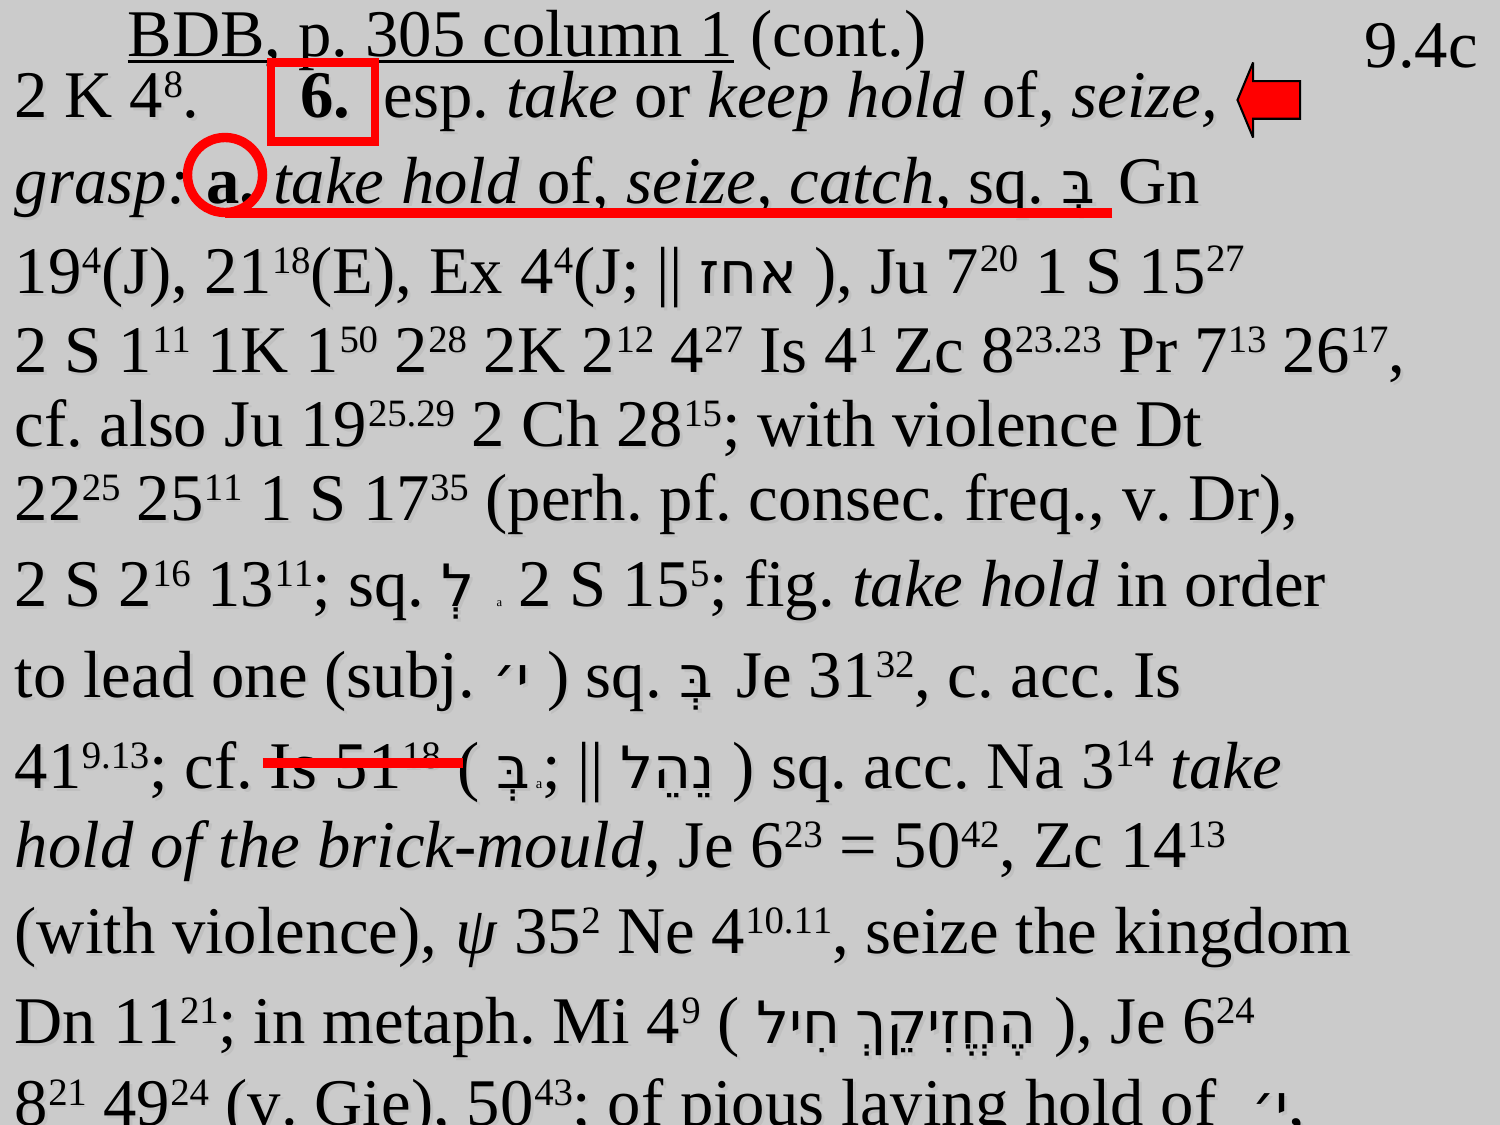

9.4c
BDB, p. 305 column 1 (cont.)
2 K 48. 6. esp. take or keep hold of, seize,
grasp: a. take hold of, seize, catch, sq. בְּ Gn
194(J), 2118(E), Ex 44(J; || אחז ), Ju 720 1 S 1527
2 S 111 1K 150 228 2K 212 427 Is 41 Zc 823.23 Pr 713 2617, cf. also Ju 1925.29 2 Ch 2815; with violence Dt
2225 2511 1 S 1735 (perh. pf. consec. freq., v. Dr),
2 S 216 1311; sq. לְ a 2 S 155; fig. take hold in order
to lead one (subj. י׳ ) sq. בְּ Je 3132, c. acc. Is
419.13; cf. Is 5118 ( בְּa; || נֵהֵל ) sq. acc. Na 314 take
hold of the brick-mould, Je 623 = 5042, Zc 1413
(with violence), ψ 352 Ne 410.11, seize the kingdom
Dn 1121; in metaph. Mi 49 ( הֶחֱזִיקֵךְ חִיל ), Je 624
821 4924 (v. Gie), 5043; of pious laying hold of י׳,